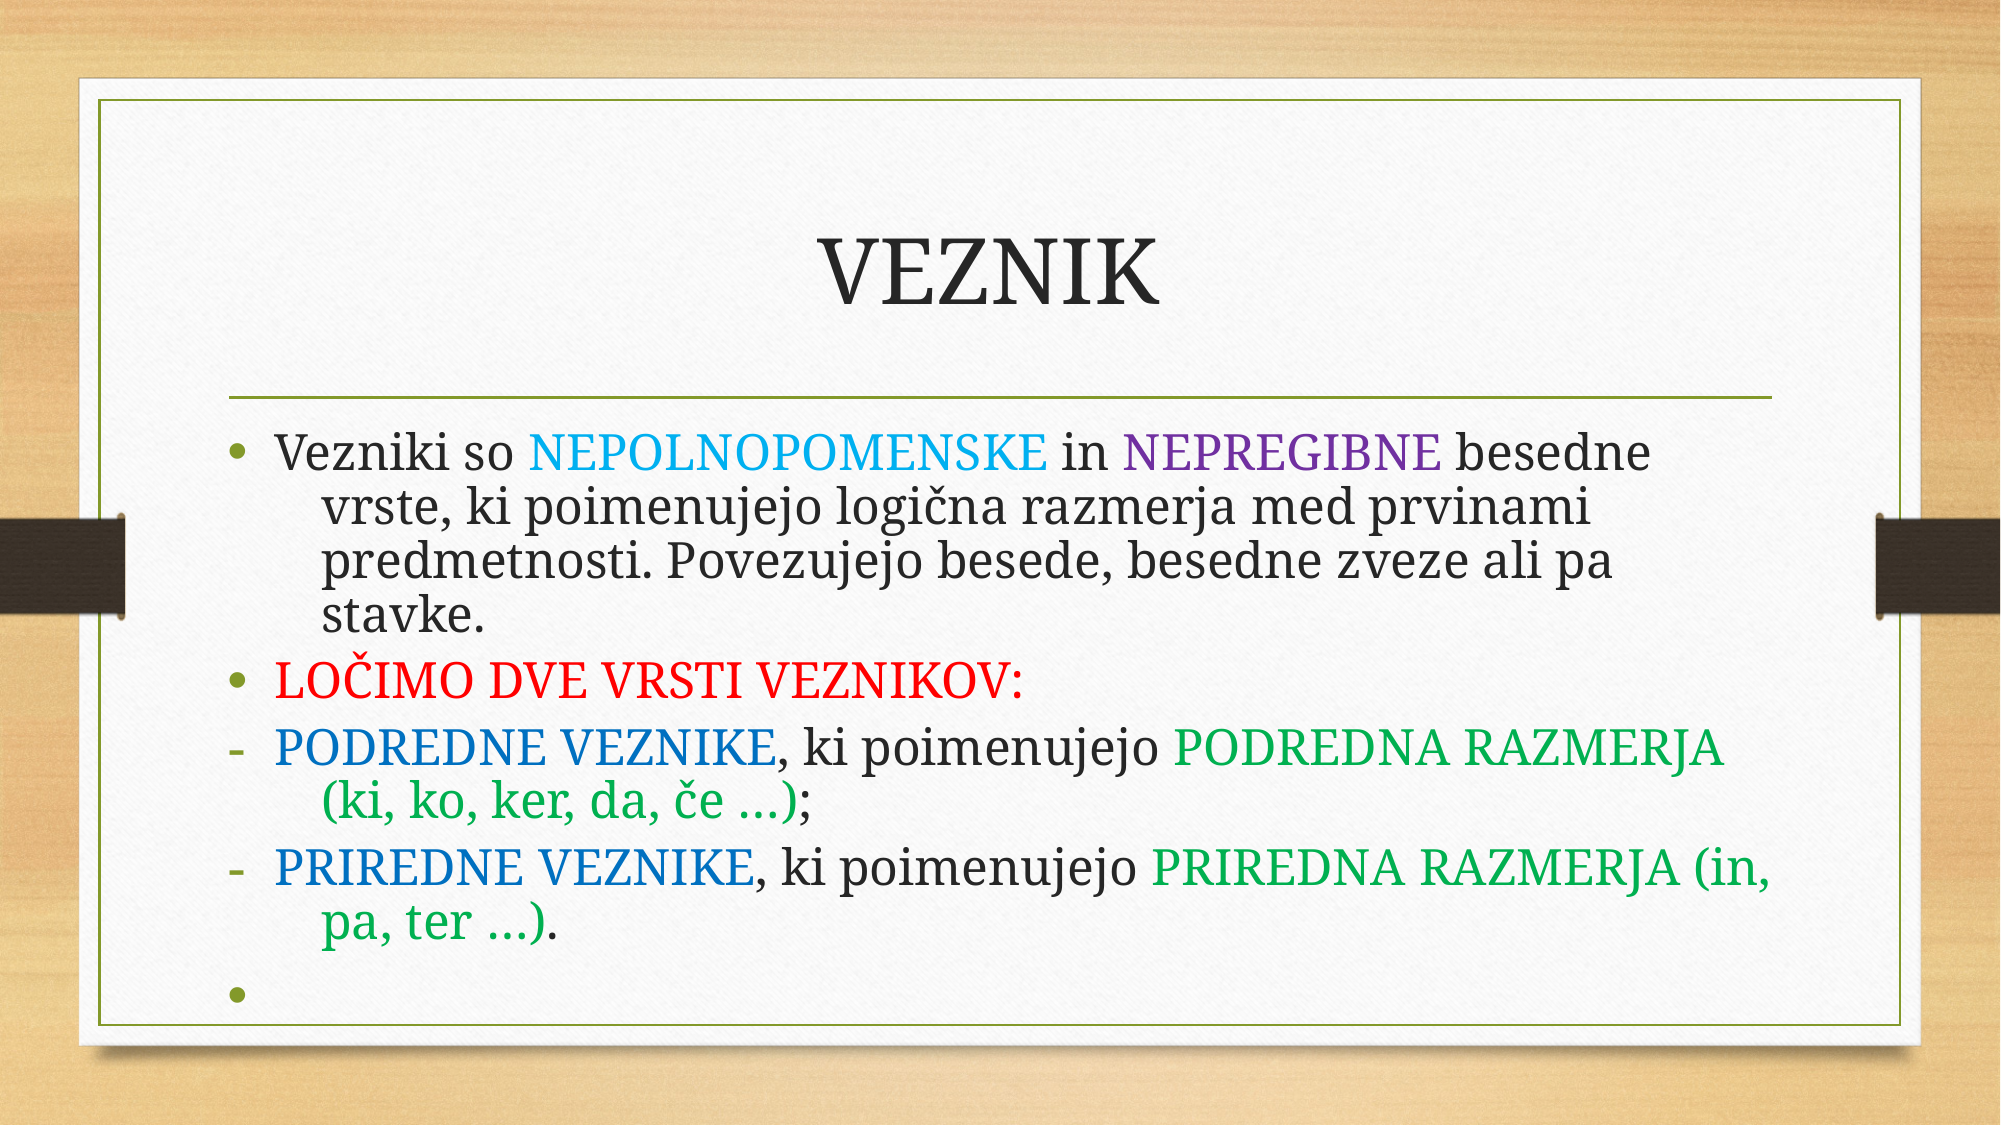

# VEZNIK
Vezniki so NEPOLNOPOMENSKE in NEPREGIBNE besedne vrste, ki poimenujejo logična razmerja med prvinami predmetnosti. Povezujejo besede, besedne zveze ali pa stavke.
LOČIMO DVE VRSTI VEZNIKOV:
PODREDNE VEZNIKE, ki poimenujejo PODREDNA RAZMERJA (ki, ko, ker, da, če …);
PRIREDNE VEZNIKE, ki poimenujejo PRIREDNA RAZMERJA (in, pa, ter …).